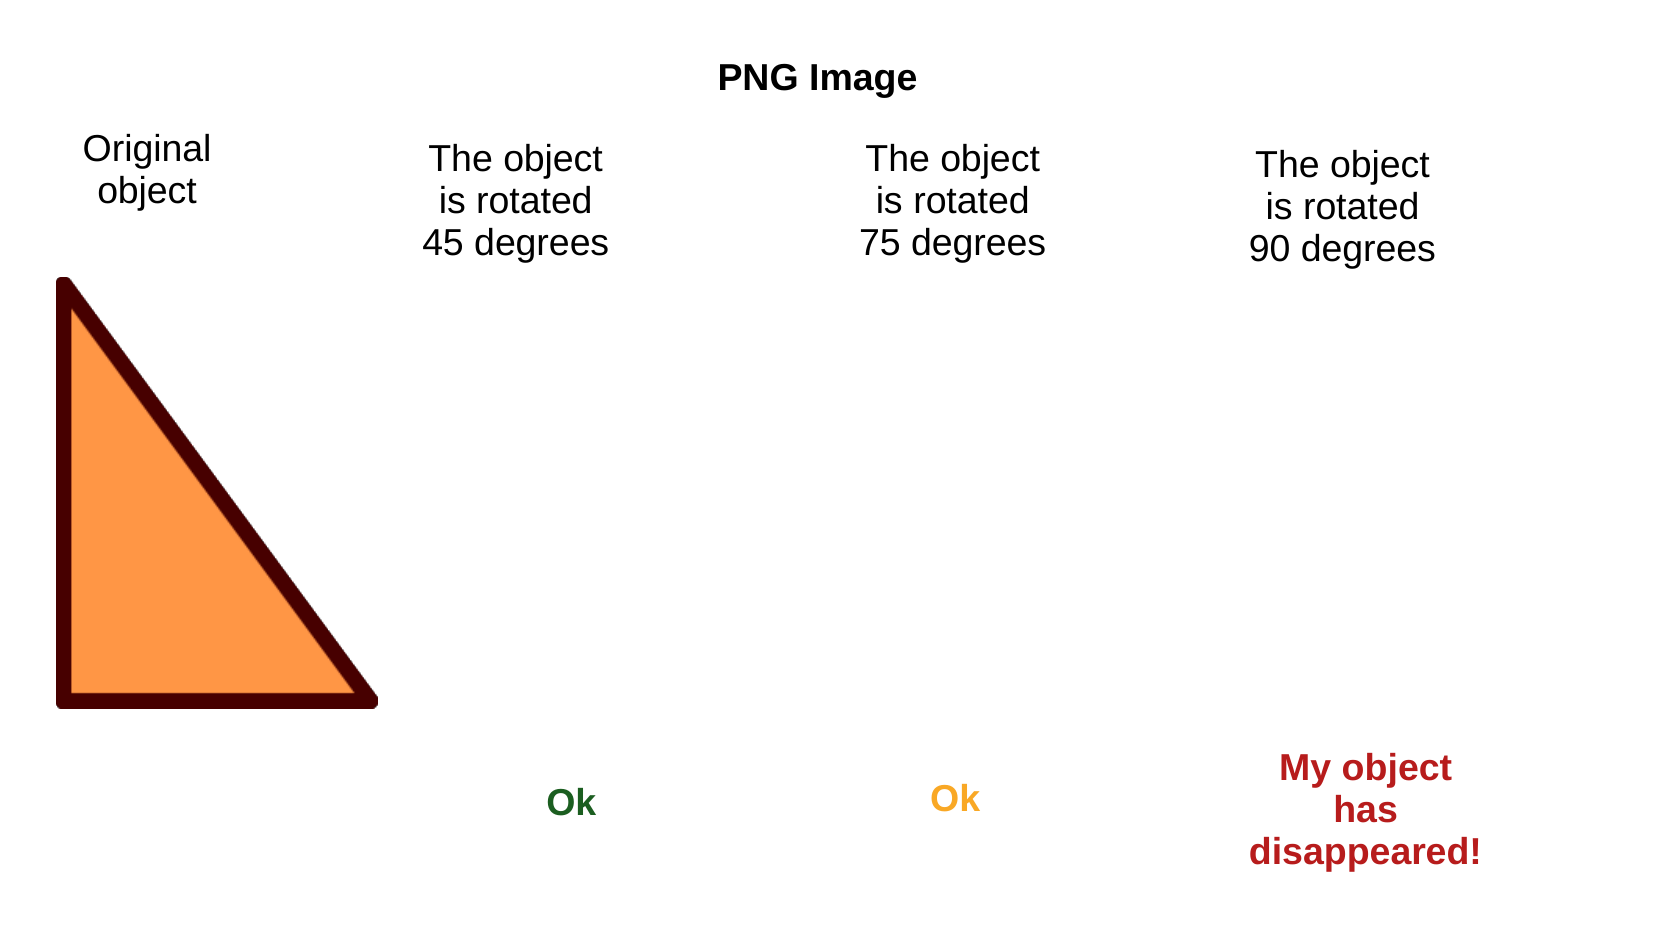

PNG Image
Original object
The object is rotated 45 degrees
The object is rotated 75 degrees
The object is rotated 90 degrees
My object has disappeared!
Ok
Ok